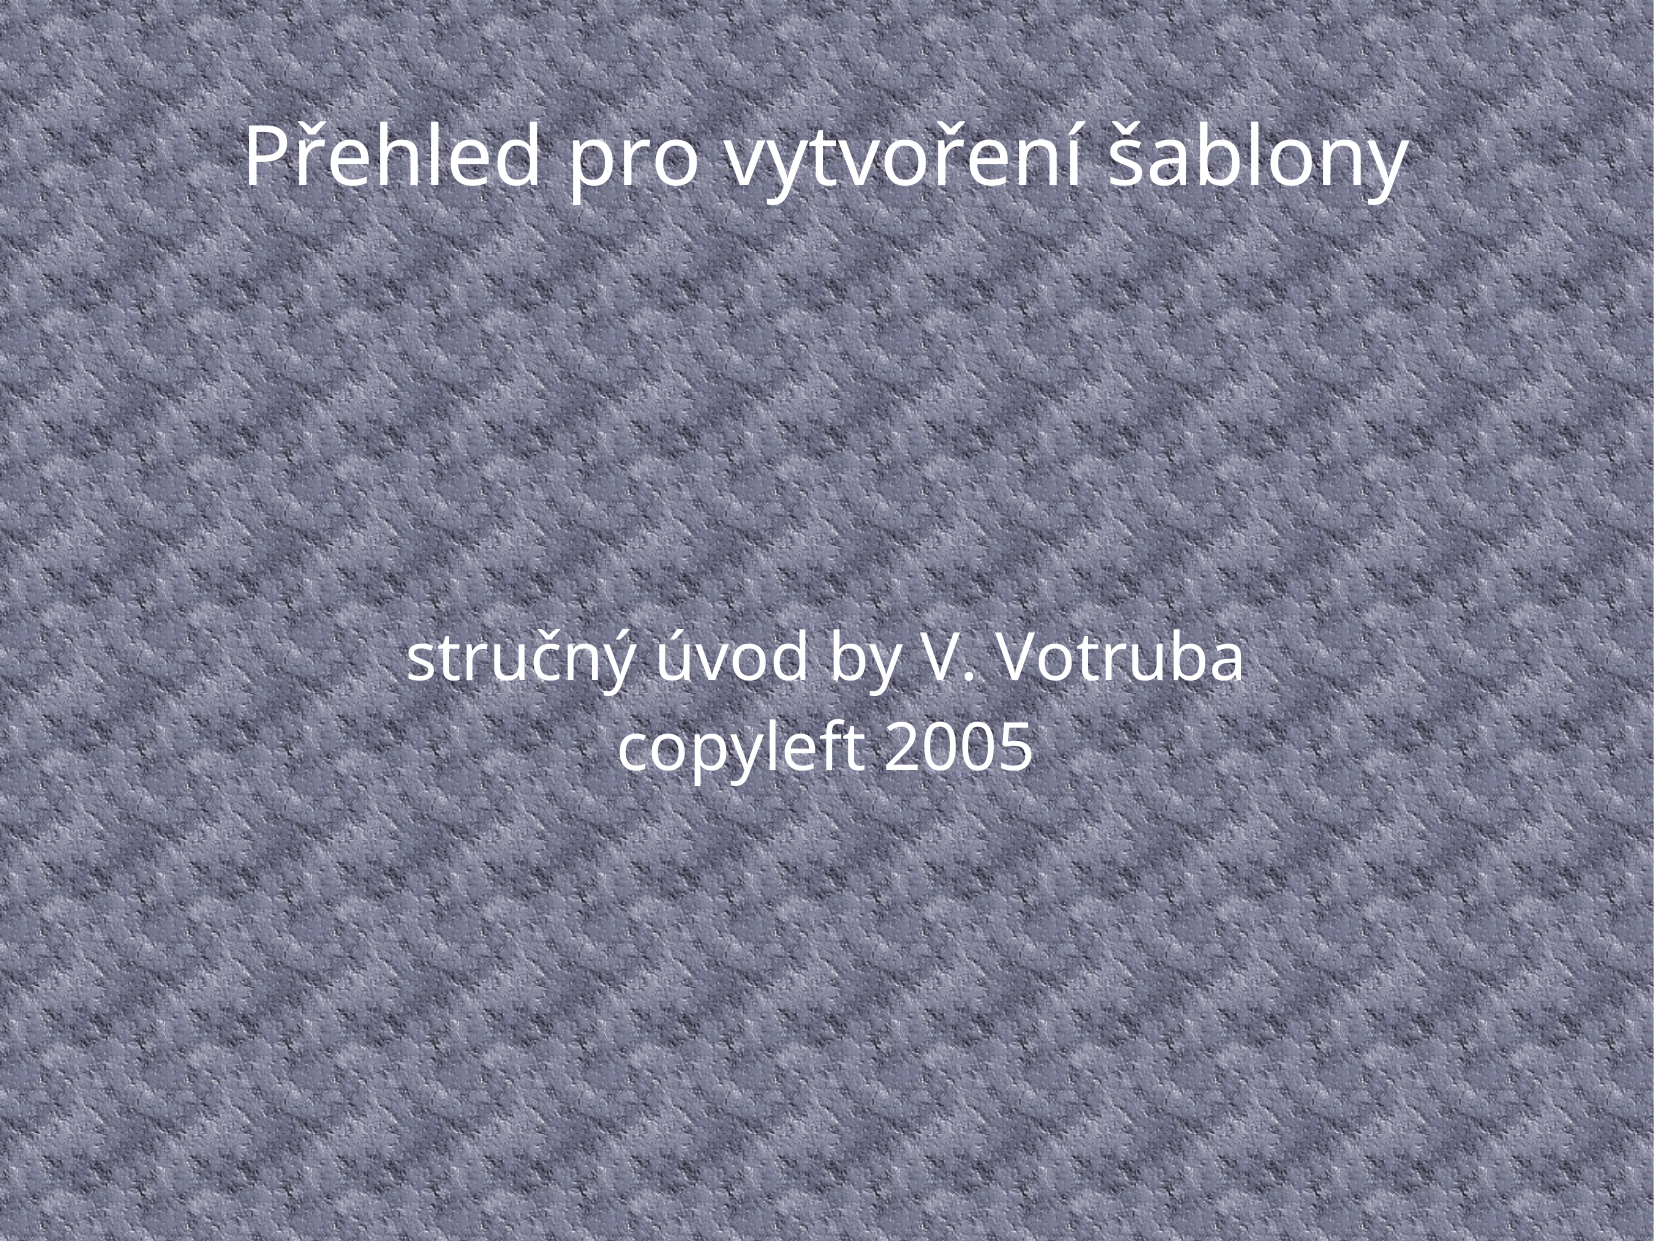

# Přehled pro vytvoření šablony
stručný úvod by V. Votruba
copyleft 2005